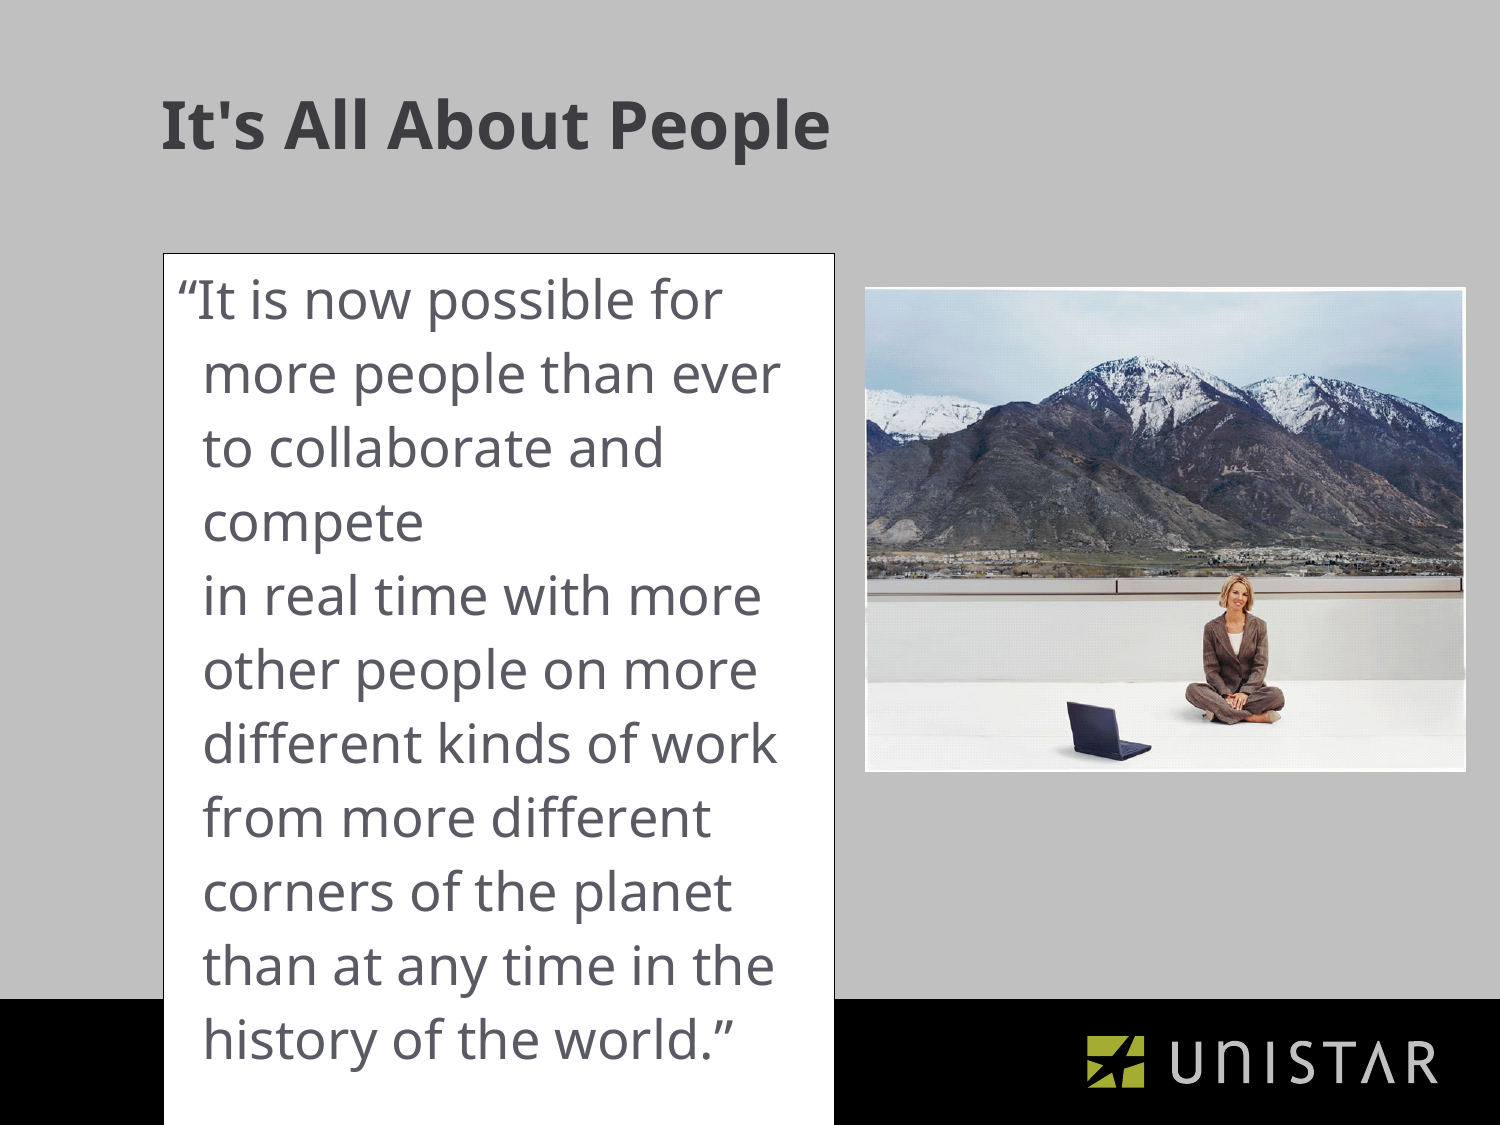

# It's All About People
“It is now possible for more people than ever to collaborate and compete
in real time with more other people on more different kinds of work from more different corners of the planet than at any time in the history of the world.”
 - Thomas Friedman
author of The World is Flat